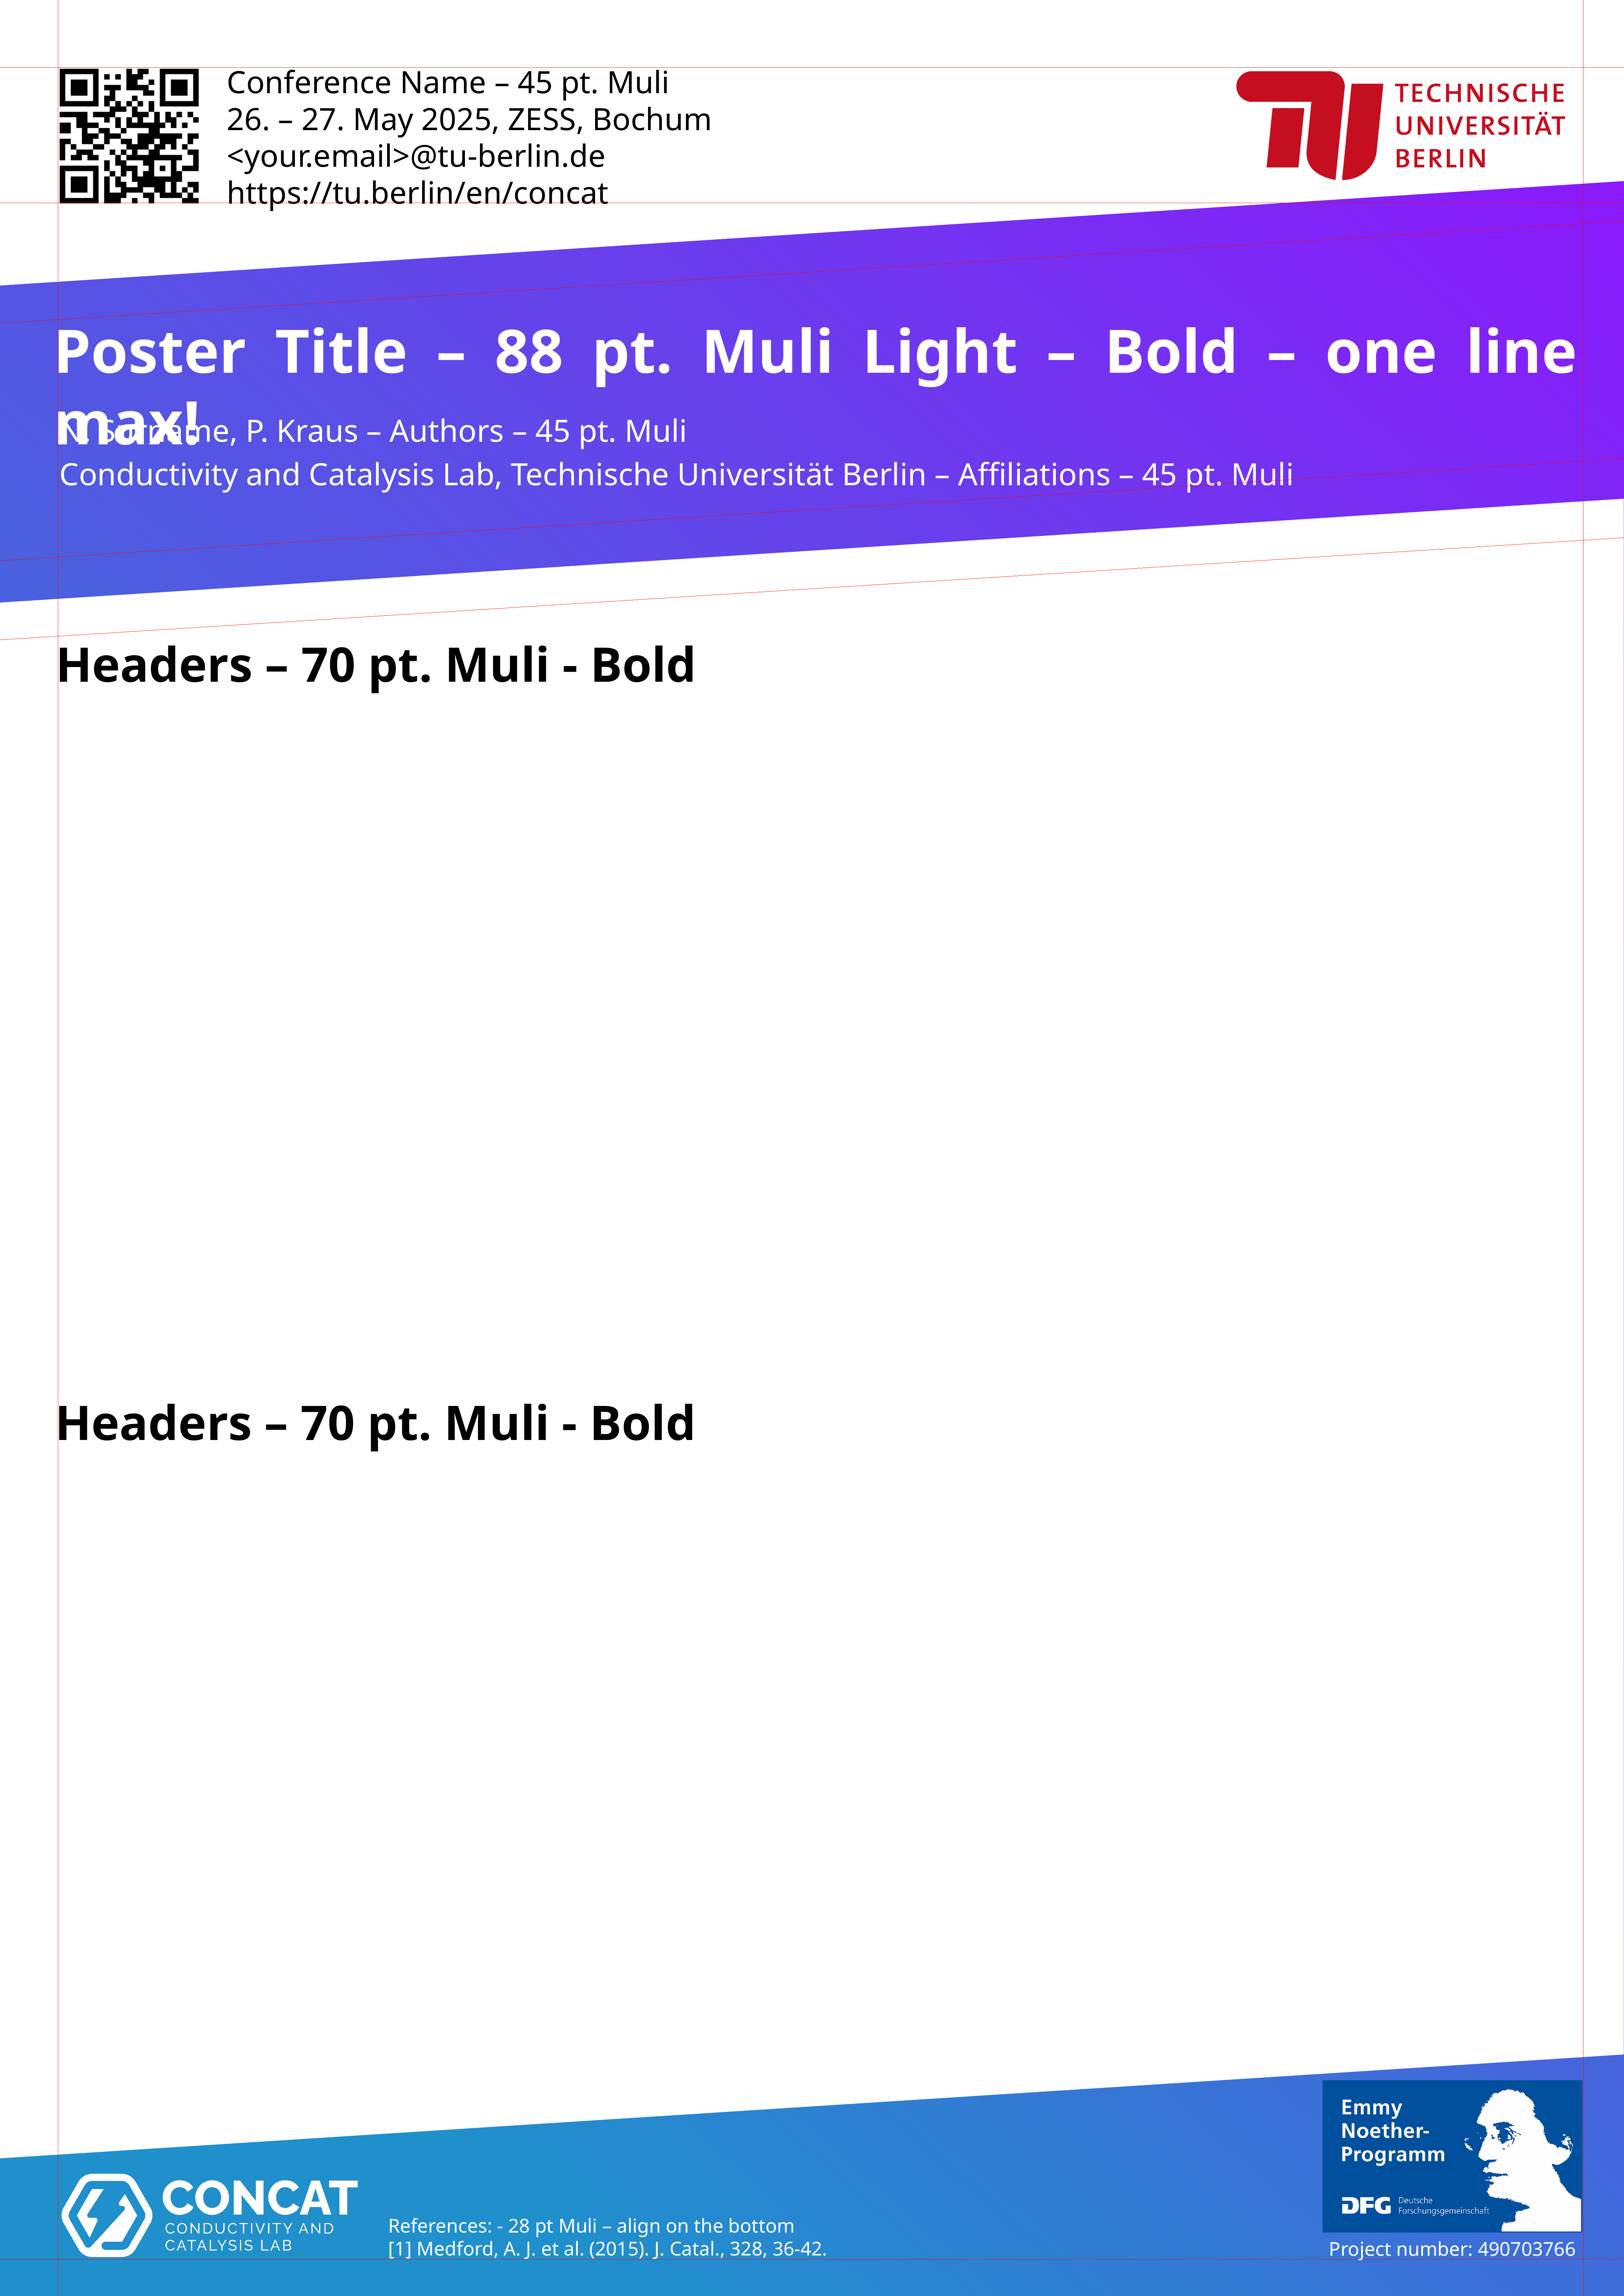

Conference Name – 45 pt. Muli
26. – 27. May 2025, ZESS, Bochum
<your.email>@tu-berlin.de
https://tu.berlin/en/concat
# Poster Title – 88 pt. Muli Light – Bold – one line max!
N. Surname, P. Kraus – Authors – 45 pt. Muli
Conductivity and Catalysis Lab, Technische Universität Berlin – Affiliations – 45 pt. Muli
Headers – 70 pt. Muli - Bold
Headers – 70 pt. Muli - Bold
Project number: 490703766
References: - 28 pt Muli – align on the bottom
[1] Medford, A. J. et al. (2015). J. Catal., 328, 36-42.
Project number: 523873650